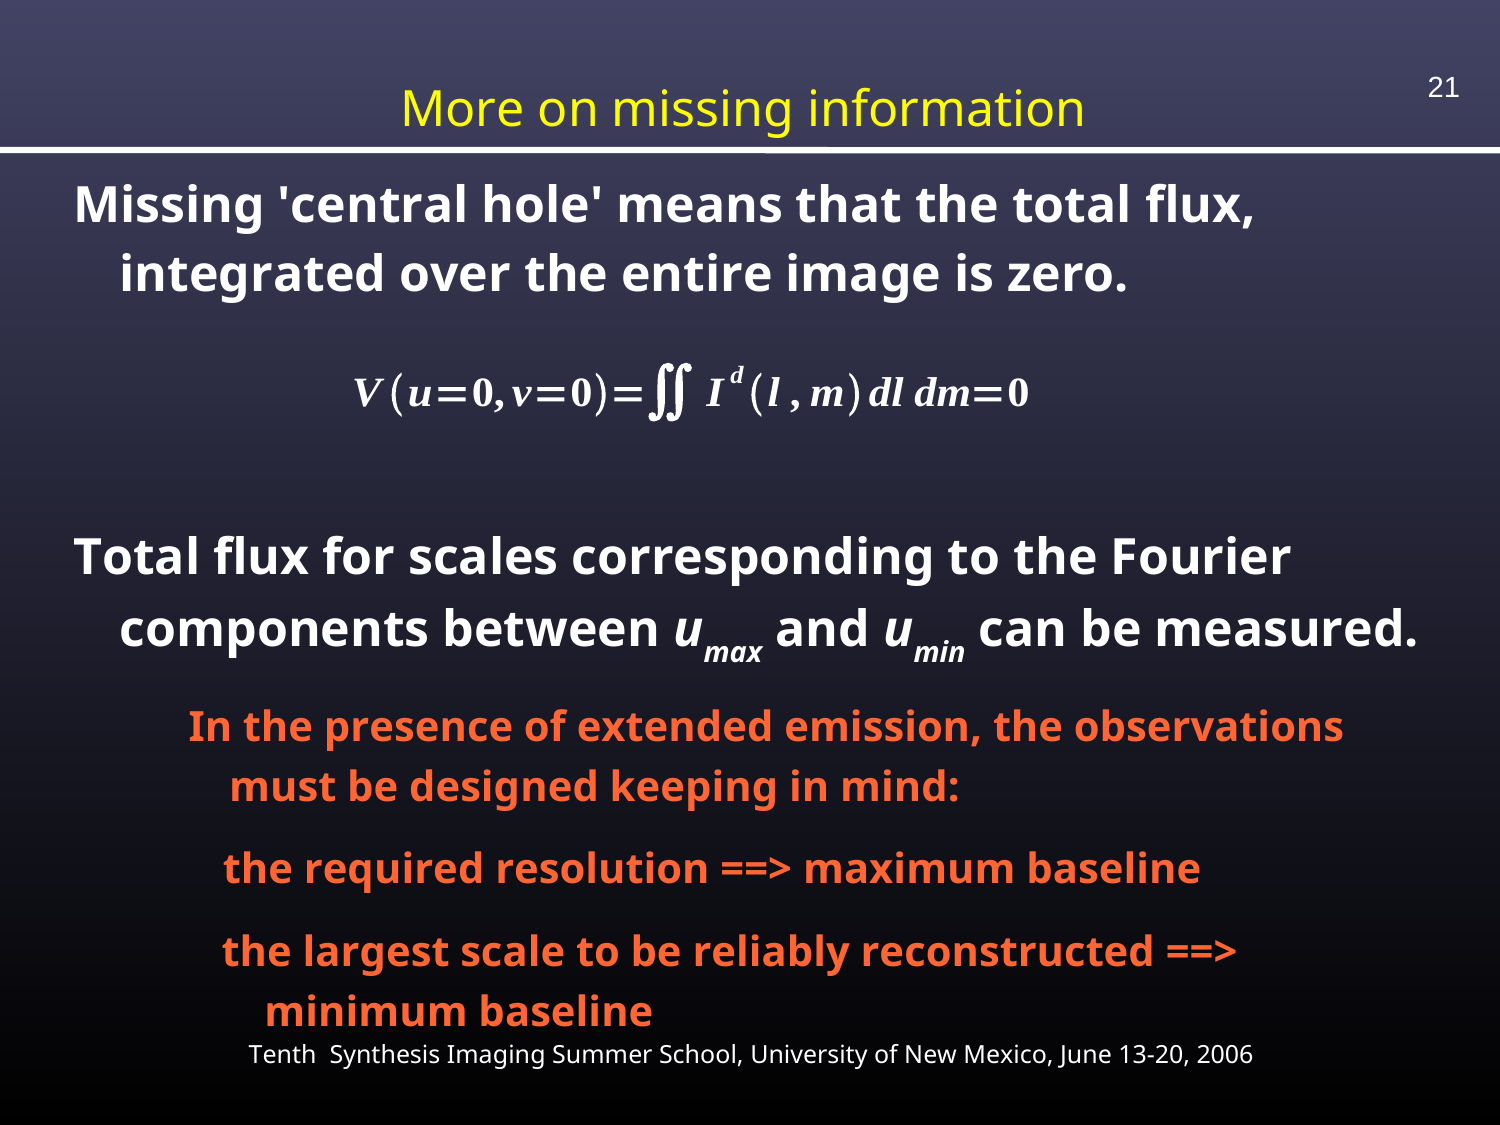

# More on missing information
Missing 'central hole' means that the total flux, integrated over the entire image is zero.
Total flux for scales corresponding to the Fourier components between umax and umin can be measured.
In the presence of extended emission, the observations must be designed keeping in mind:
the required resolution ==> maximum baseline
the largest scale to be reliably reconstructed ==> minimum baseline